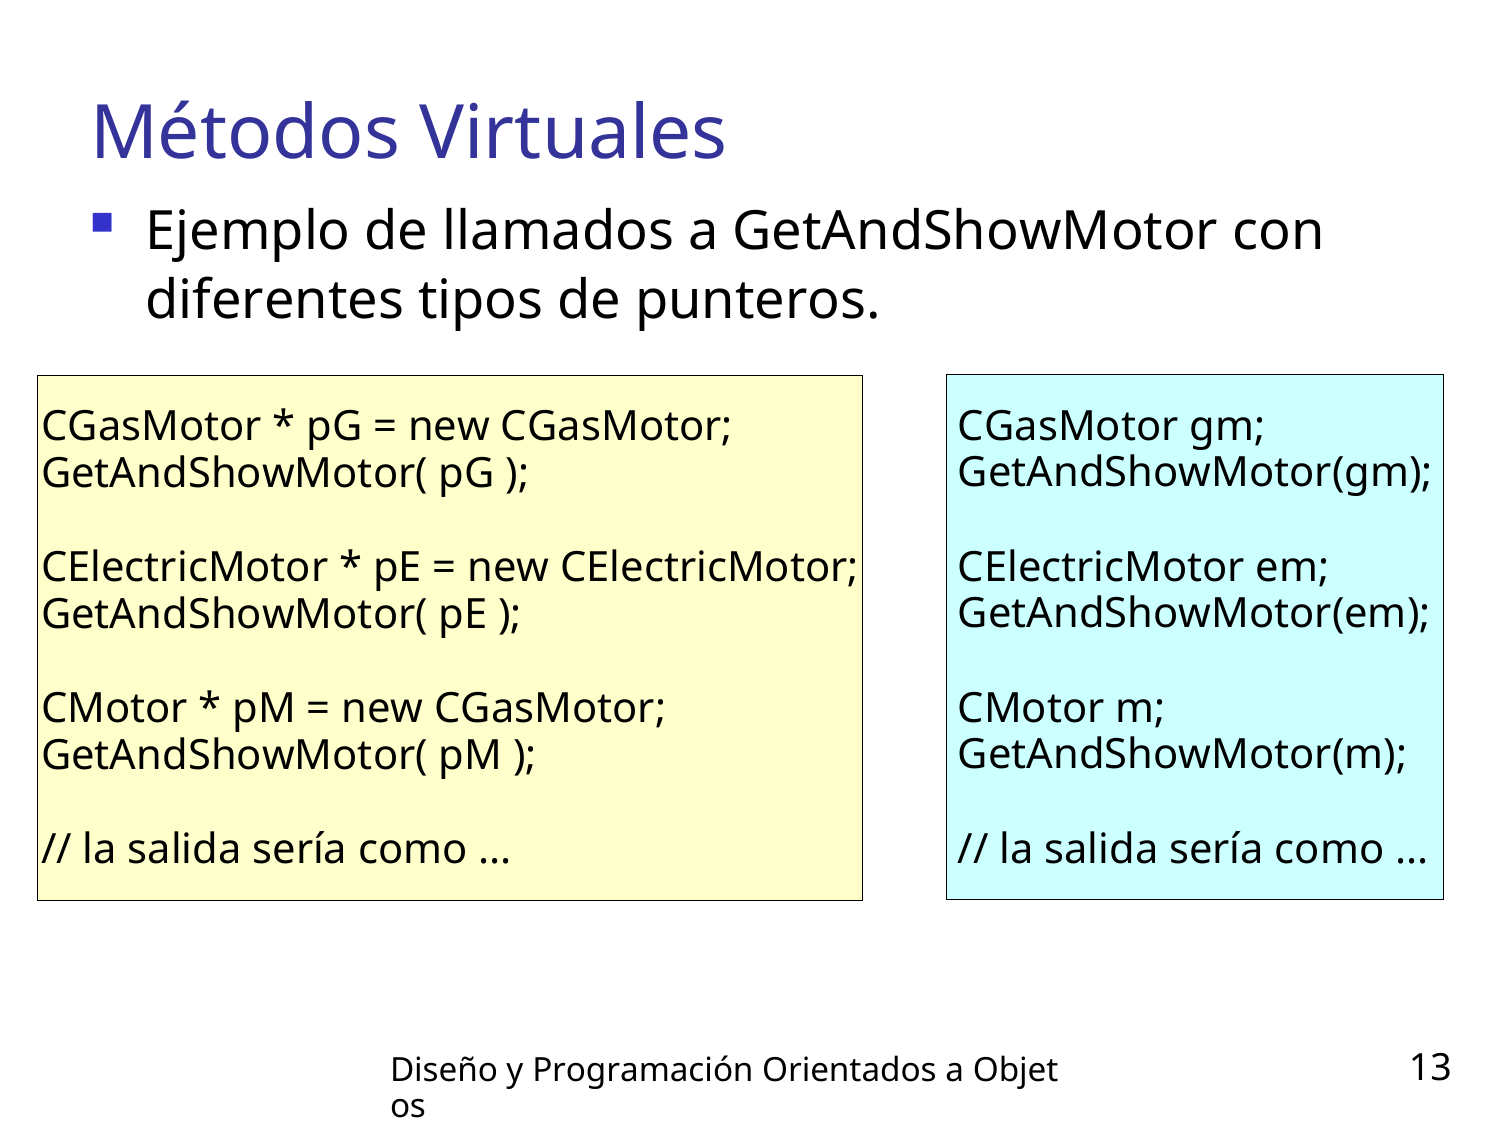

# Métodos Virtuales
Ejemplo de llamados a GetAndShowMotor con diferentes tipos de punteros.
CGasMotor gm;
GetAndShowMotor(gm);
CElectricMotor em;
GetAndShowMotor(em);
CMotor m;
GetAndShowMotor(m);
// la salida sería como ...
CGasMotor * pG = new CGasMotor;
GetAndShowMotor( pG );
CElectricMotor * pE = new CElectricMotor;
GetAndShowMotor( pE );
CMotor * pM = new CGasMotor;
GetAndShowMotor( pM );
// la salida sería como ...
Diseño y Programación Orientados a Objetos
13